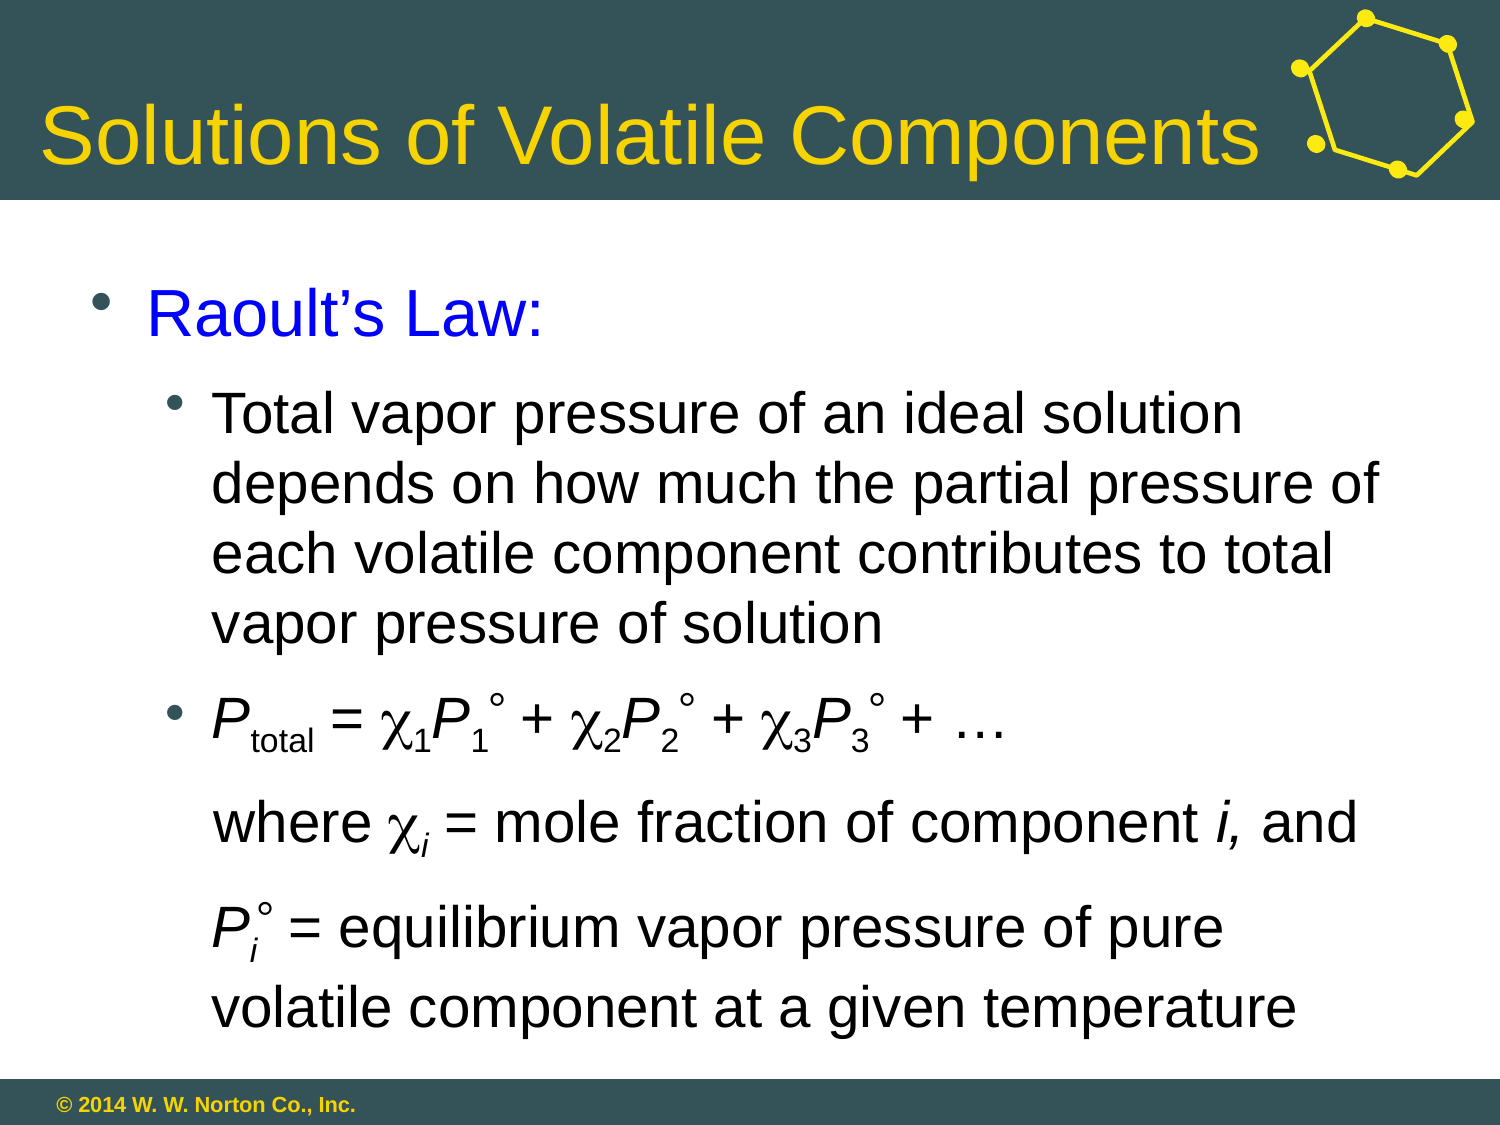

# Solutions of Volatile Components
Raoult’s Law:
Total vapor pressure of an ideal solution depends on how much the partial pressure of each volatile component contributes to total vapor pressure of solution
Ptotal = 1P1 + 2P2 + 3P3 + …
 where i = mole fraction of component i, and
Pi = equilibrium vapor pressure of pure volatile component at a given temperature